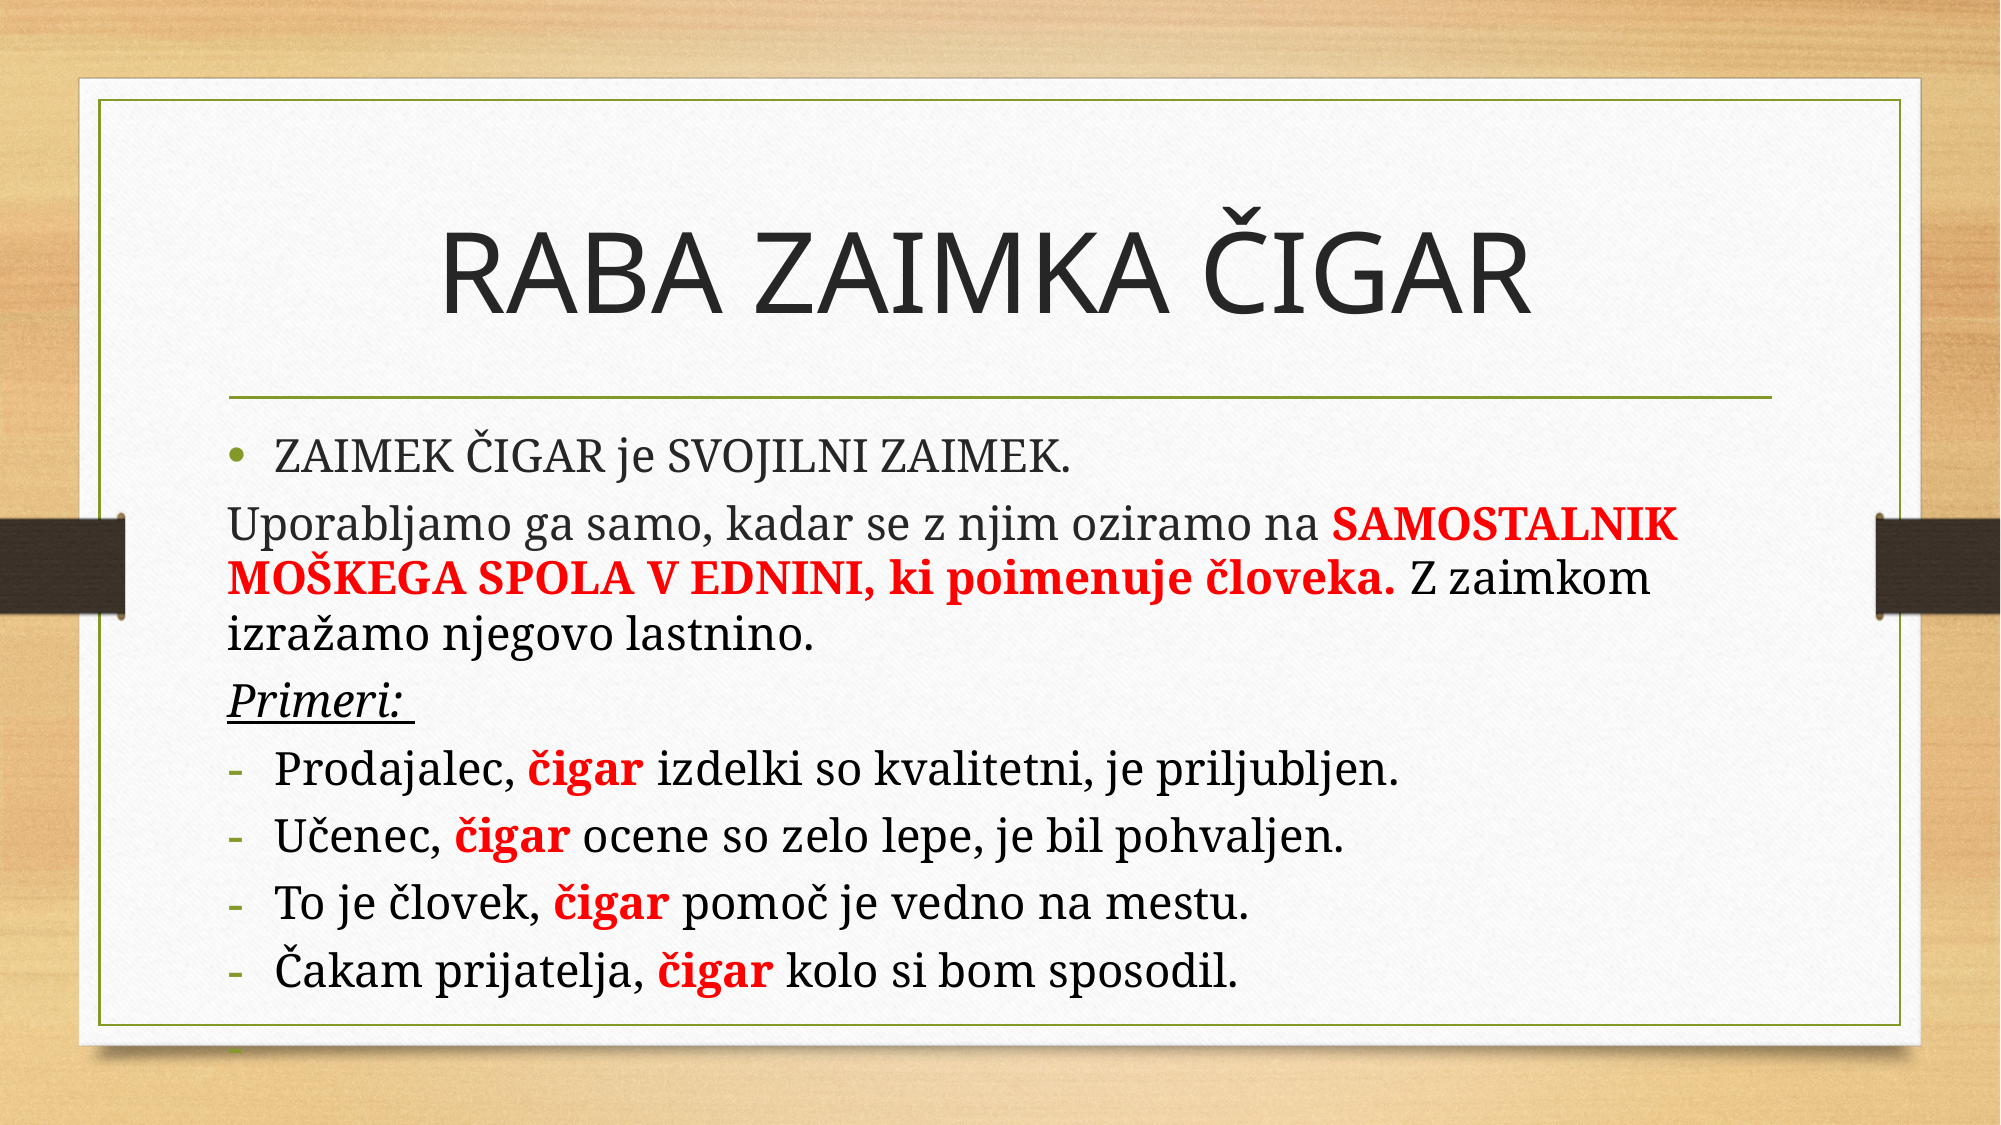

# RABA ZAIMKA ČIGAR
ZAIMEK ČIGAR je SVOJILNI ZAIMEK.
Uporabljamo ga samo, kadar se z njim oziramo na SAMOSTALNIK MOŠKEGA SPOLA V EDNINI, ki poimenuje človeka. Z zaimkom izražamo njegovo lastnino.
Primeri:
Prodajalec, čigar izdelki so kvalitetni, je priljubljen.
Učenec, čigar ocene so zelo lepe, je bil pohvaljen.
To je človek, čigar pomoč je vedno na mestu.
Čakam prijatelja, čigar kolo si bom sposodil.